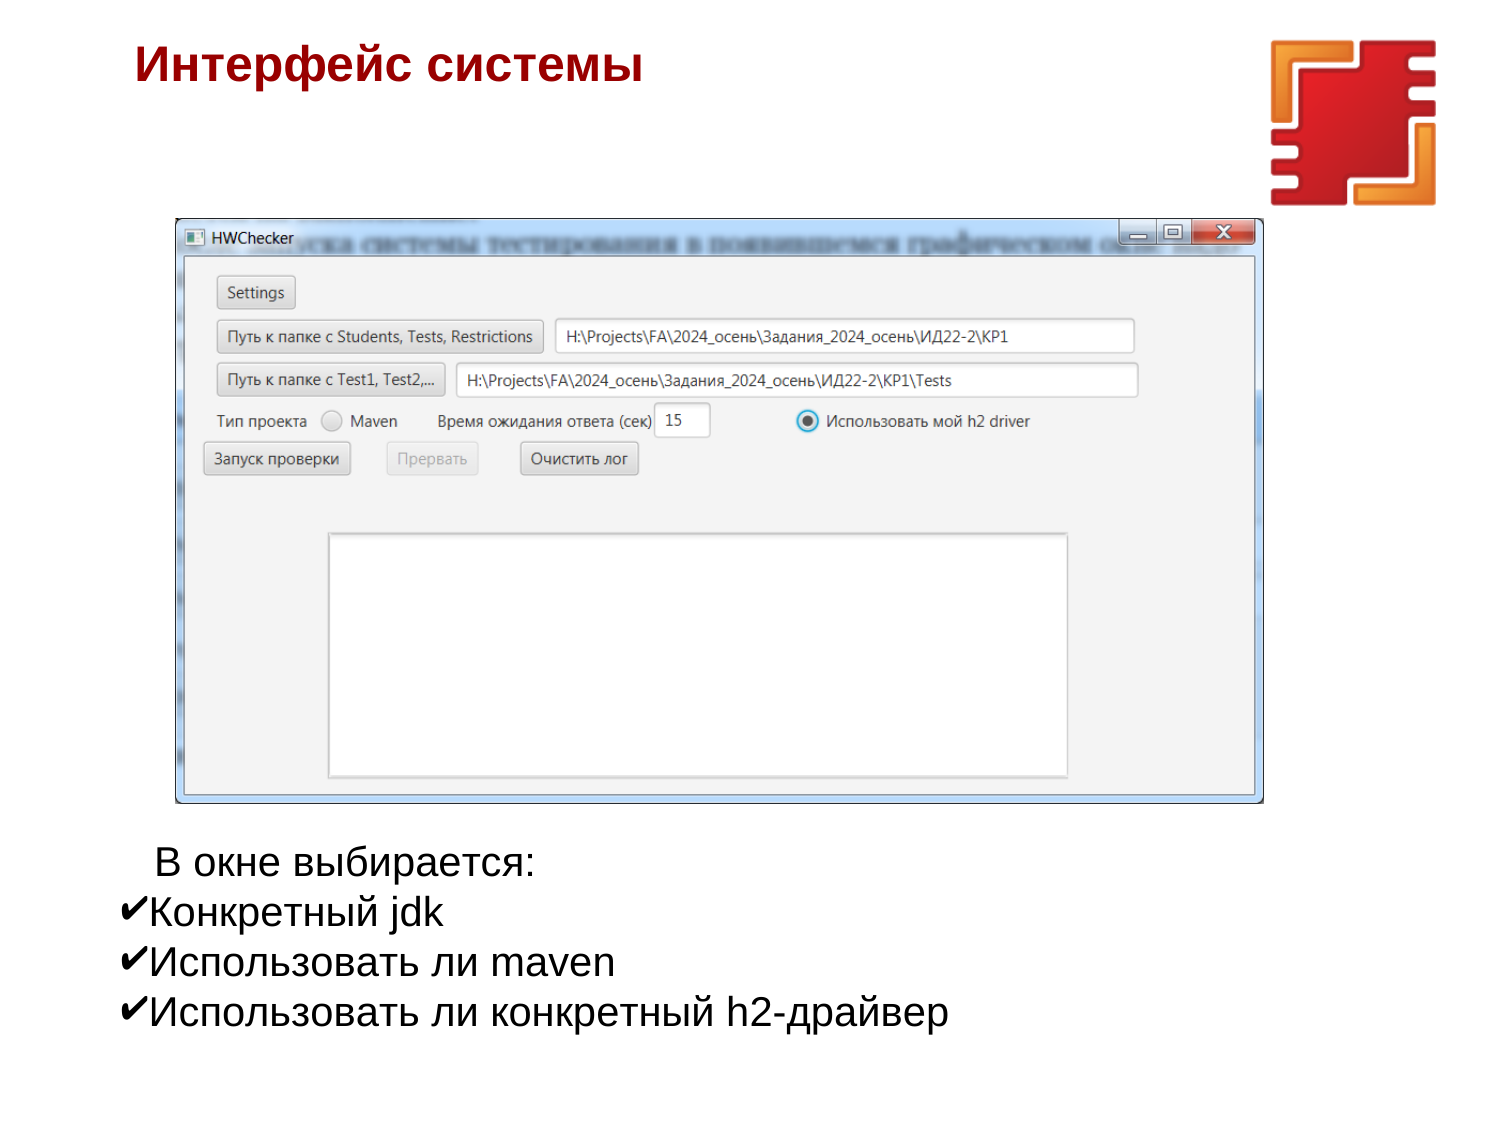

Интерфейс системы
В окне выбирается:
Конкретный jdk
Использовать ли maven
Использовать ли конкретный h2-драйвер